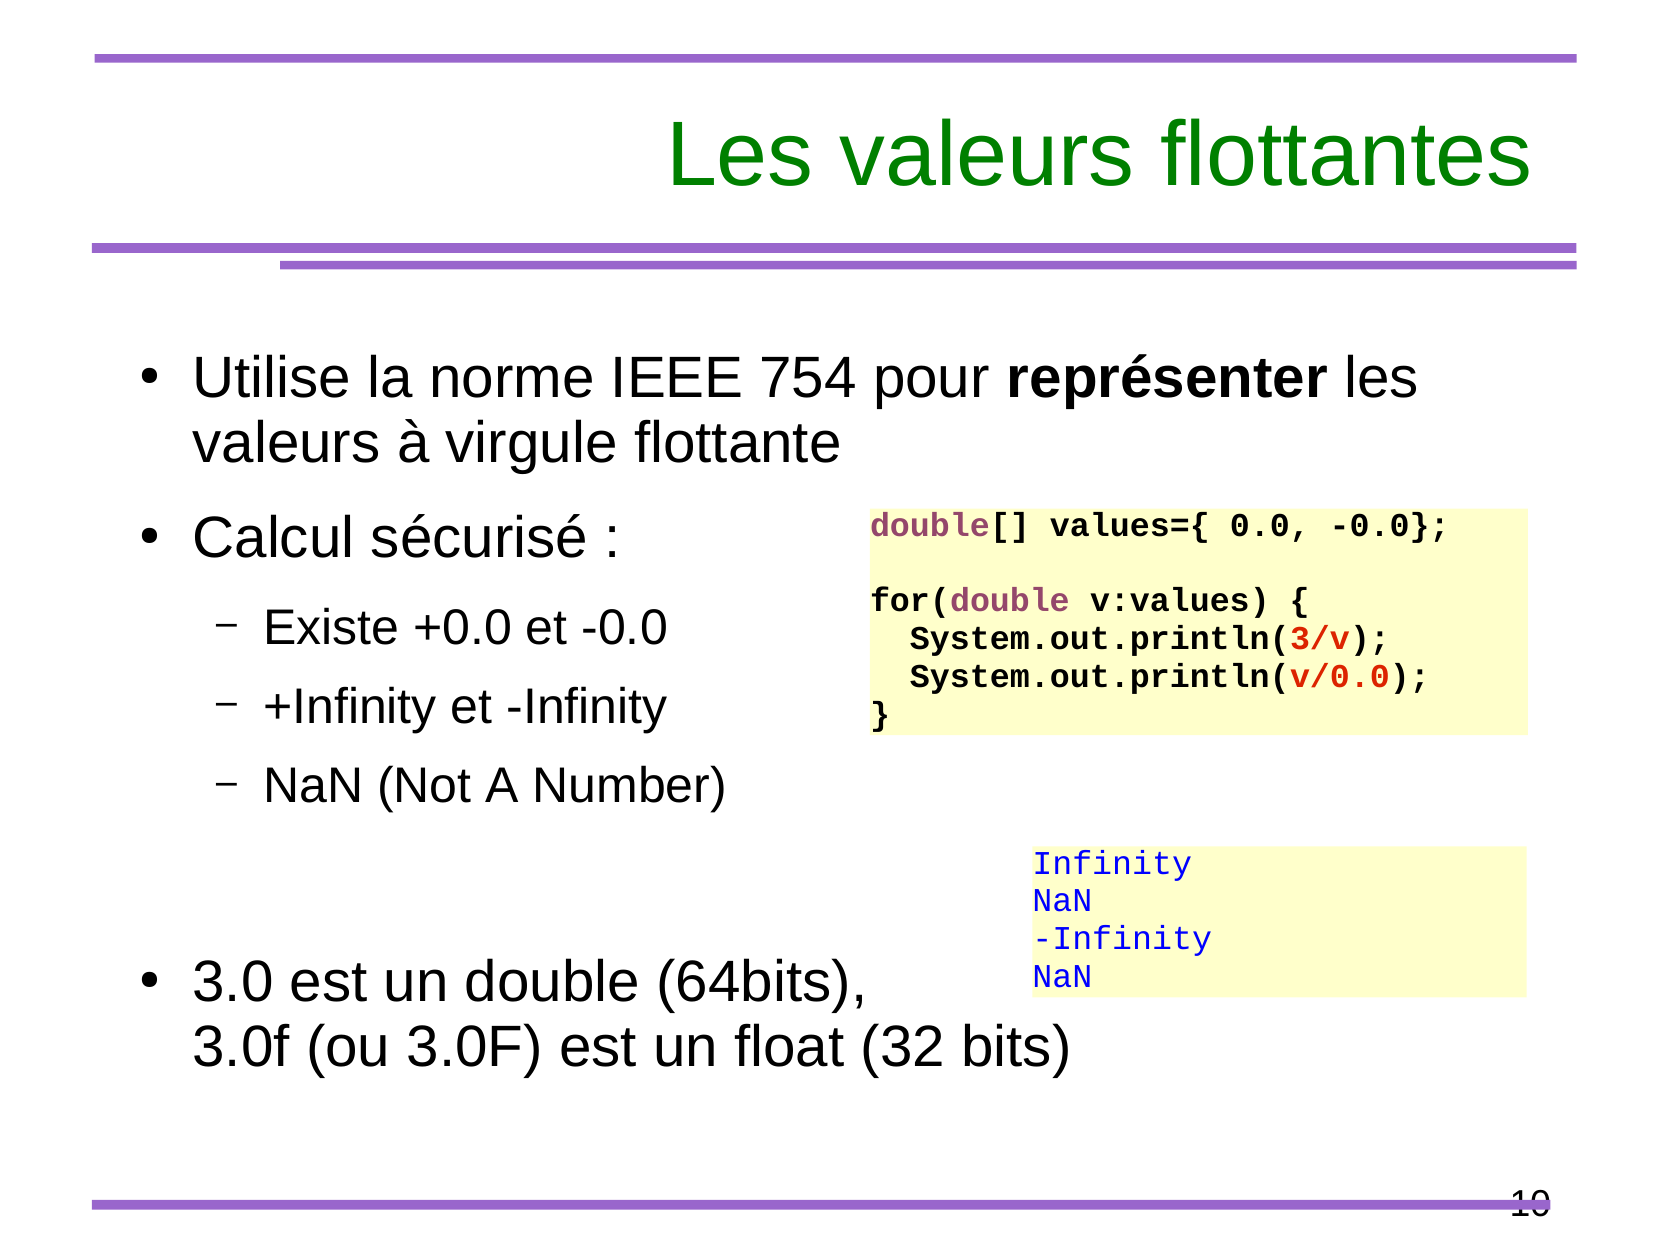

# Les valeurs flottantes
Utilise la norme IEEE 754 pour représenter les valeurs à virgule flottante
Calcul sécurisé :
Existe +0.0 et -0.0
+Infinity et -Infinity
NaN (Not A Number)
3.0 est un double (64bits),
3.0f (ou 3.0F) est un float (32 bits)
double[] values={ 0.0, -0.0};
for(double v:values) {
 System.out.println(3/v);
 System.out.println(v/0.0);
}
Infinity
NaN
-Infinity
NaN